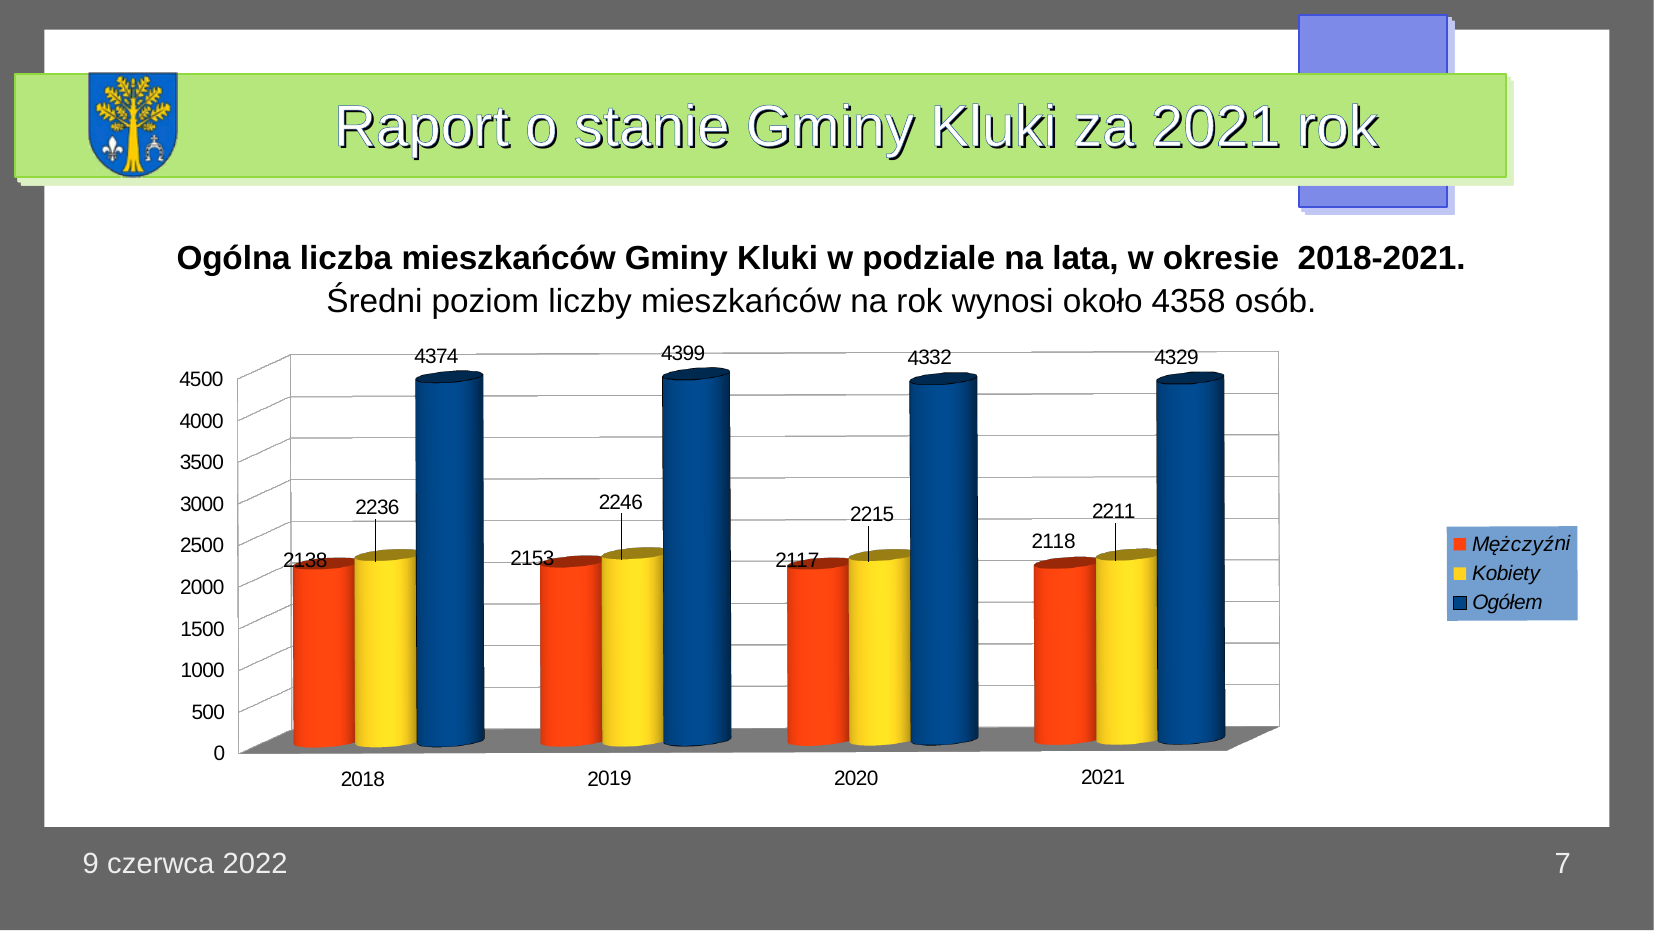

# Raport o stanie Gminy Kluki za 2021 rok
Ogólna liczba mieszkańców Gminy Kluki w podziale na lata, w okresie 2018-2021.
Średni poziom liczby mieszkańców na rok wynosi około 4358 osób.
[unsupported chart]
9 czerwca 2022
7